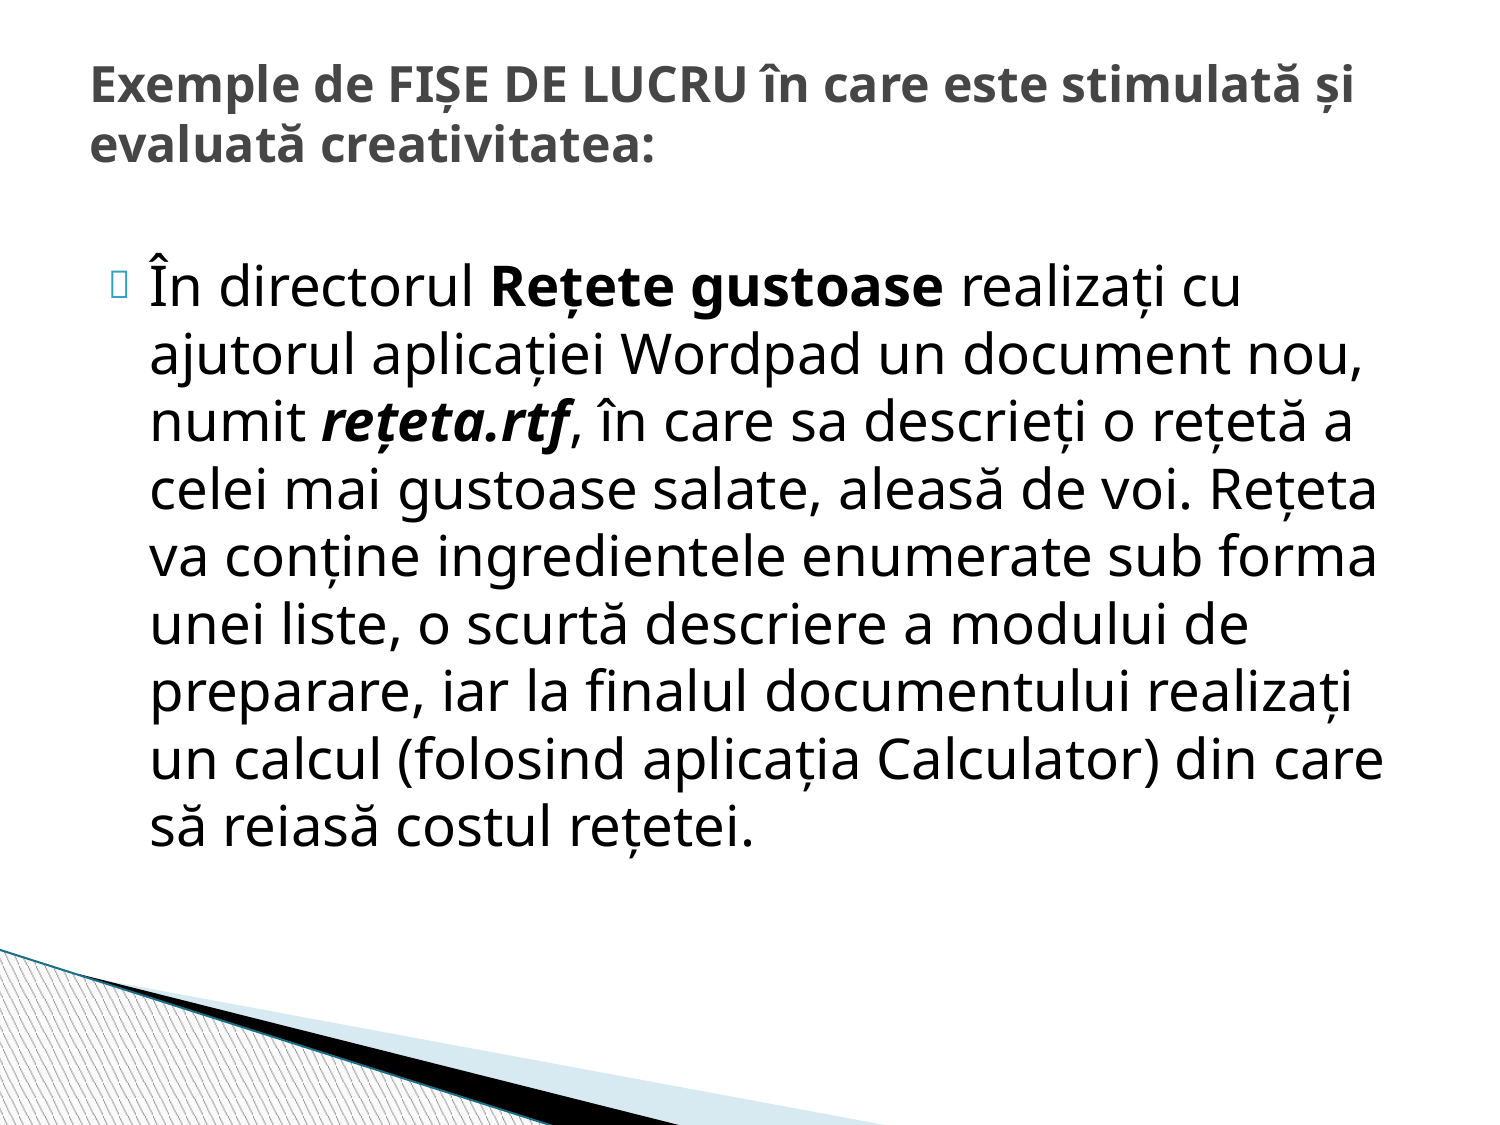

Exemple de FIȘE DE LUCRU în care este stimulată și evaluată creativitatea:
# În directorul Rețete gustoase realizați cu ajutorul aplicației Wordpad un document nou, numit rețeta.rtf, în care sa descrieți o rețetă a celei mai gustoase salate, aleasă de voi. Rețeta va conține ingredientele enumerate sub forma unei liste, o scurtă descriere a modului de preparare, iar la finalul documentului realizați un calcul (folosind aplicația Calculator) din care să reiasă costul rețetei.